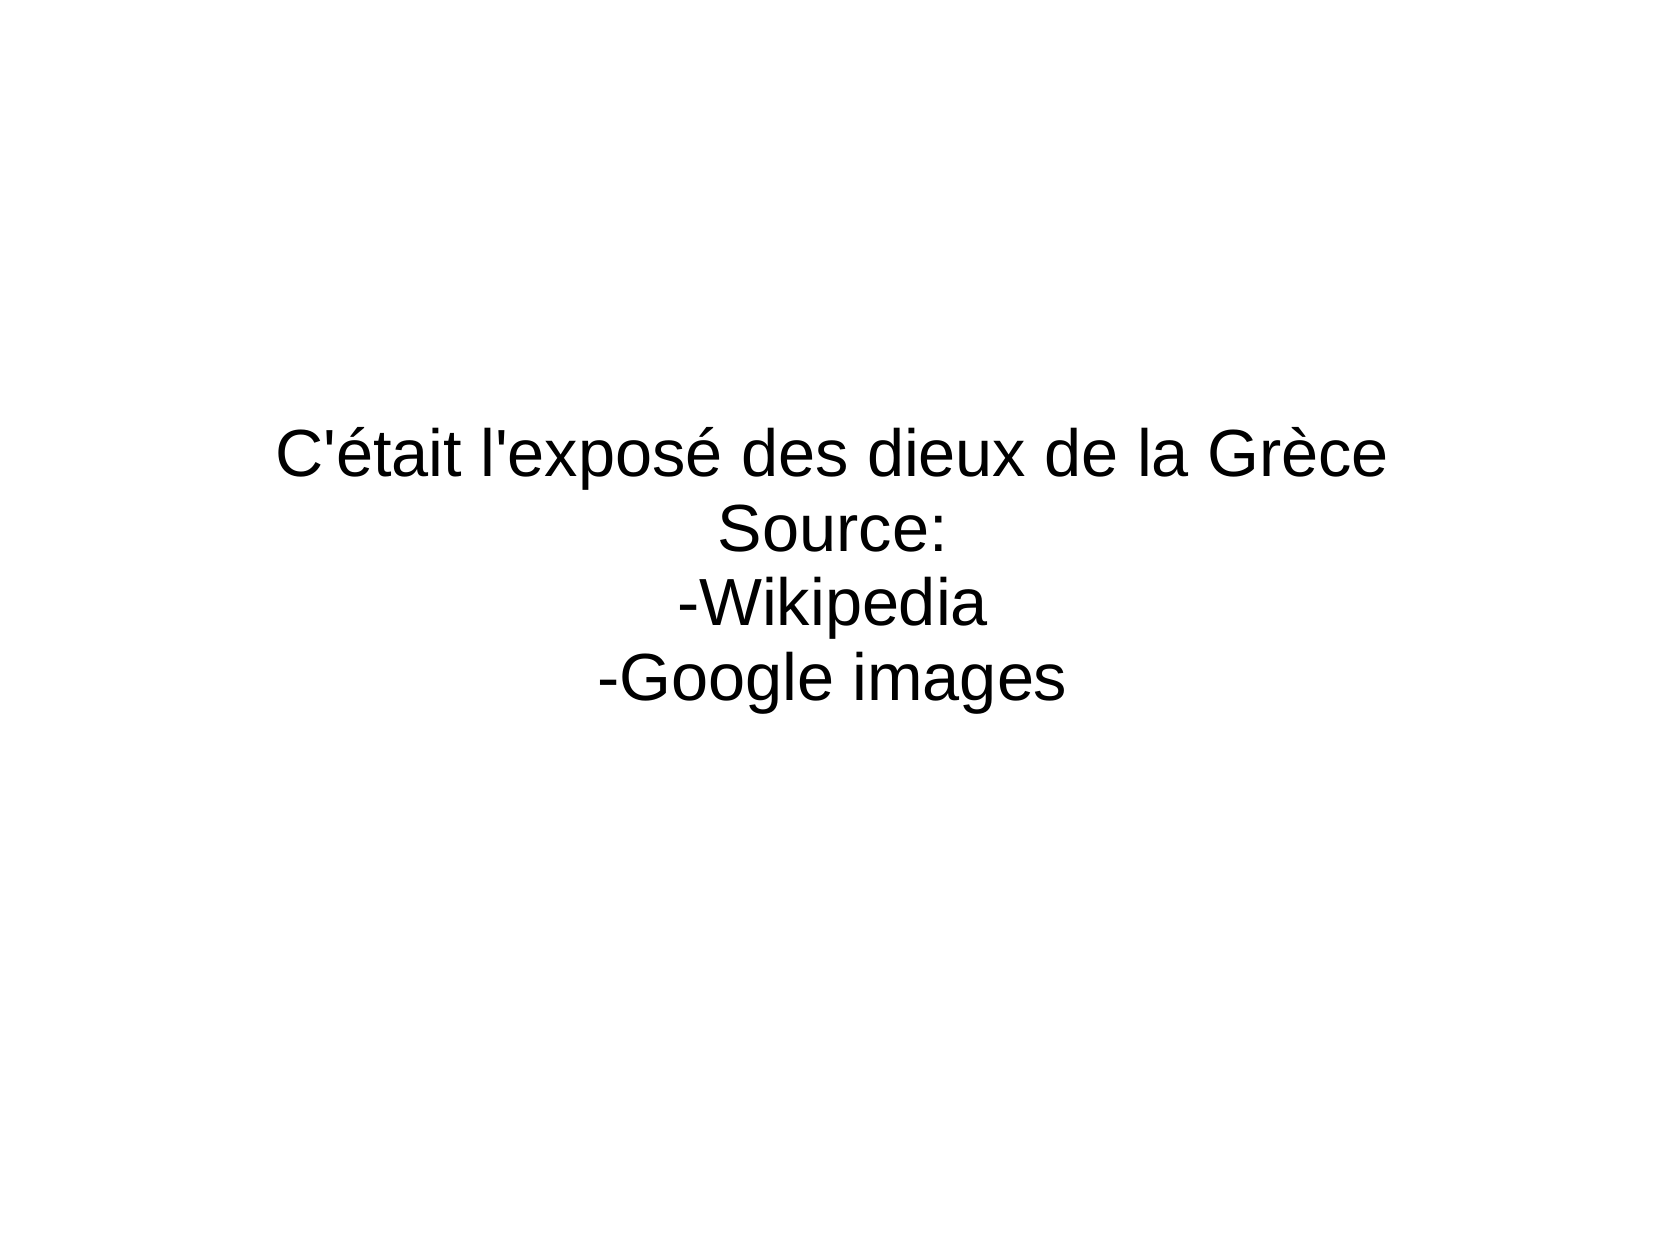

# C'était l'exposé des dieux de la Grèce
Source:
-Wikipedia
-Google images